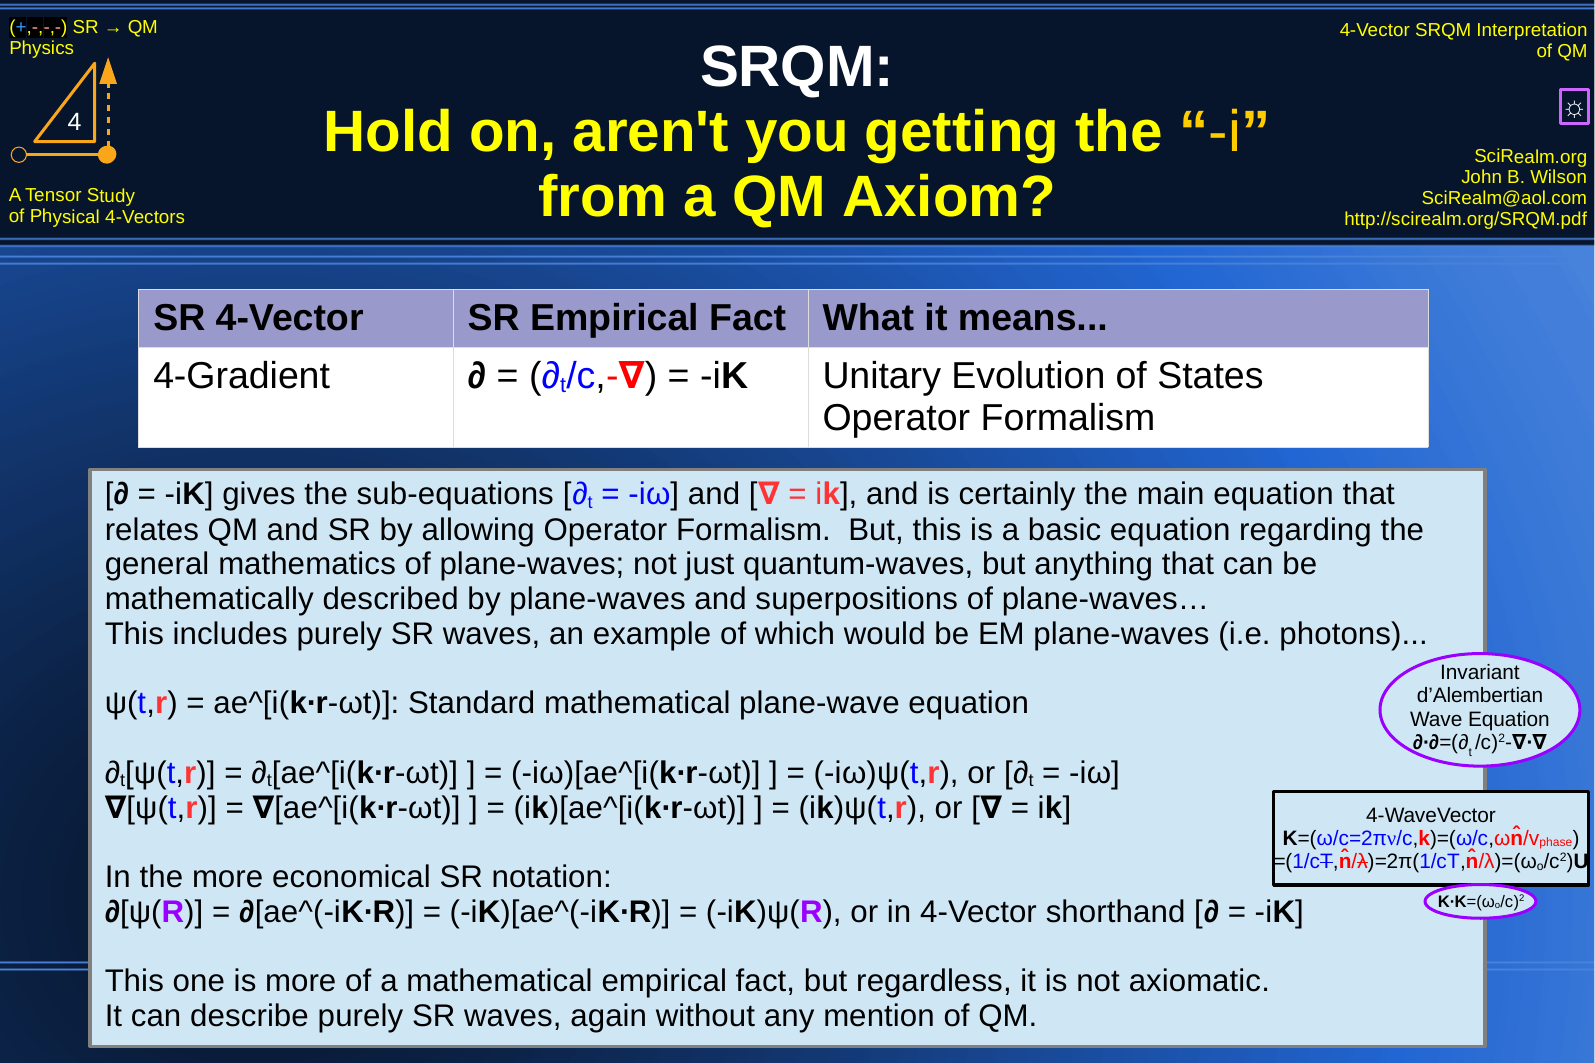

(+,-,-,-) SR → QM
Physics
A Tensor Study
of Physical 4-Vectors
4-Vector SRQM Interpretation
of QM
SciRealm.org
John B. Wilson
SciRealm@aol.com
http://scirealm.org/SRQM.pdf
# SRQM: Hold on, aren't you getting the “-i” from a QM Axiom?
4
☼
| SR 4-Vector | SR Empirical Fact | What it means... |
| --- | --- | --- |
| 4-Gradient | ∂ = (∂t/c,-∇) = -iK | Unitary Evolution of States Operator Formalism |
[∂ = -iK] gives the sub-equations [∂t = -iω] and [∇ = ik], and is certainly the main equation that relates QM and SR by allowing Operator Formalism. But, this is a basic equation regarding the general mathematics of plane-waves; not just quantum-waves, but anything that can be mathematically described by plane-waves and superpositions of plane-waves…
This includes purely SR waves, an example of which would be EM plane-waves (i.e. photons)...
ψ(t,r) = ae^[i(k∙r-ωt)]: Standard mathematical plane-wave equation
∂t[ψ(t,r)] = ∂t[ae^[i(k∙r-ωt)] ] = (-iω)[ae^[i(k∙r-ωt)] ] = (-iω)ψ(t,r), or [∂t = -iω]
∇[ψ(t,r)] = ∇[ae^[i(k∙r-ωt)] ] = (ik)[ae^[i(k∙r-ωt)] ] = (ik)ψ(t,r), or [∇ = ik]
In the more economical SR notation:
∂[ψ(R)] = ∂[ae^(-iK∙R)] = (-iK)[ae^(-iK∙R)] = (-iK)ψ(R), or in 4-Vector shorthand [∂ = -iK]
This one is more of a mathematical empirical fact, but regardless, it is not axiomatic.
It can describe purely SR waves, again without any mention of QM.
Invariant
d’Alembertian
Wave Equation
∂∙∂=(∂t /c)2-∇∙∇
4-WaveVector
K=(ω/c=2πν/c,k)=(ω/c,ωn̂/vphase)
=(1/cT,n̂/λ)=2π(1/cT,n̂/λ)=(ωo/c2)U
 K∙K=(ωo/c)2